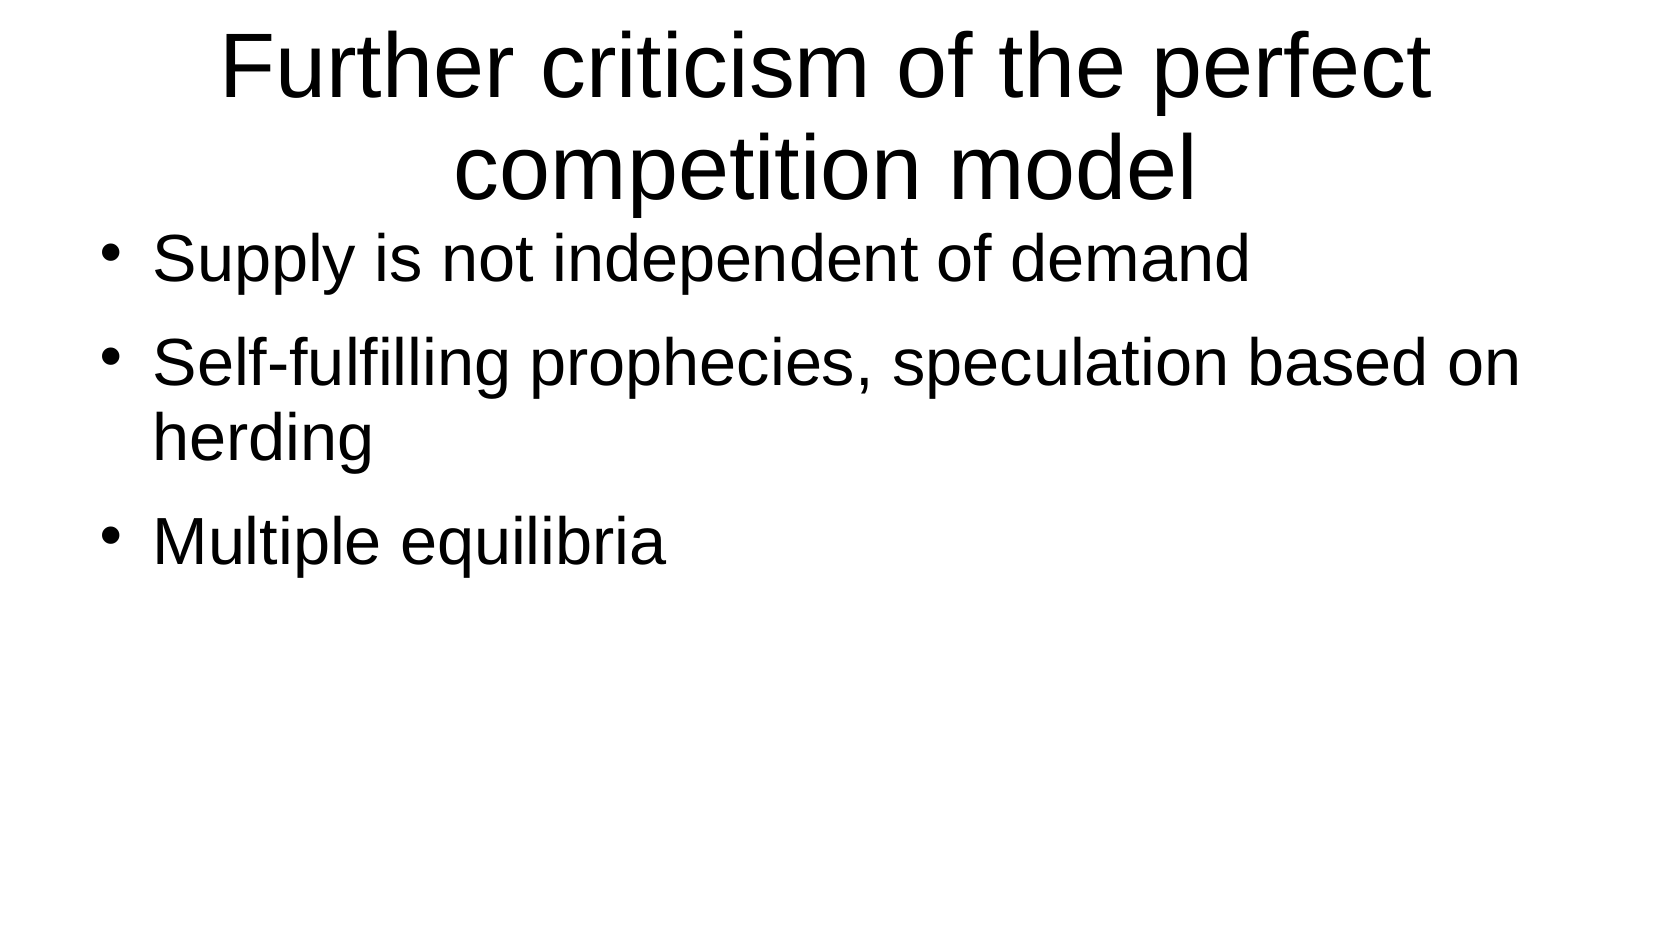

# Further criticism of the perfect competition model
Supply is not independent of demand
Self-fulfilling prophecies, speculation based on herding
Multiple equilibria